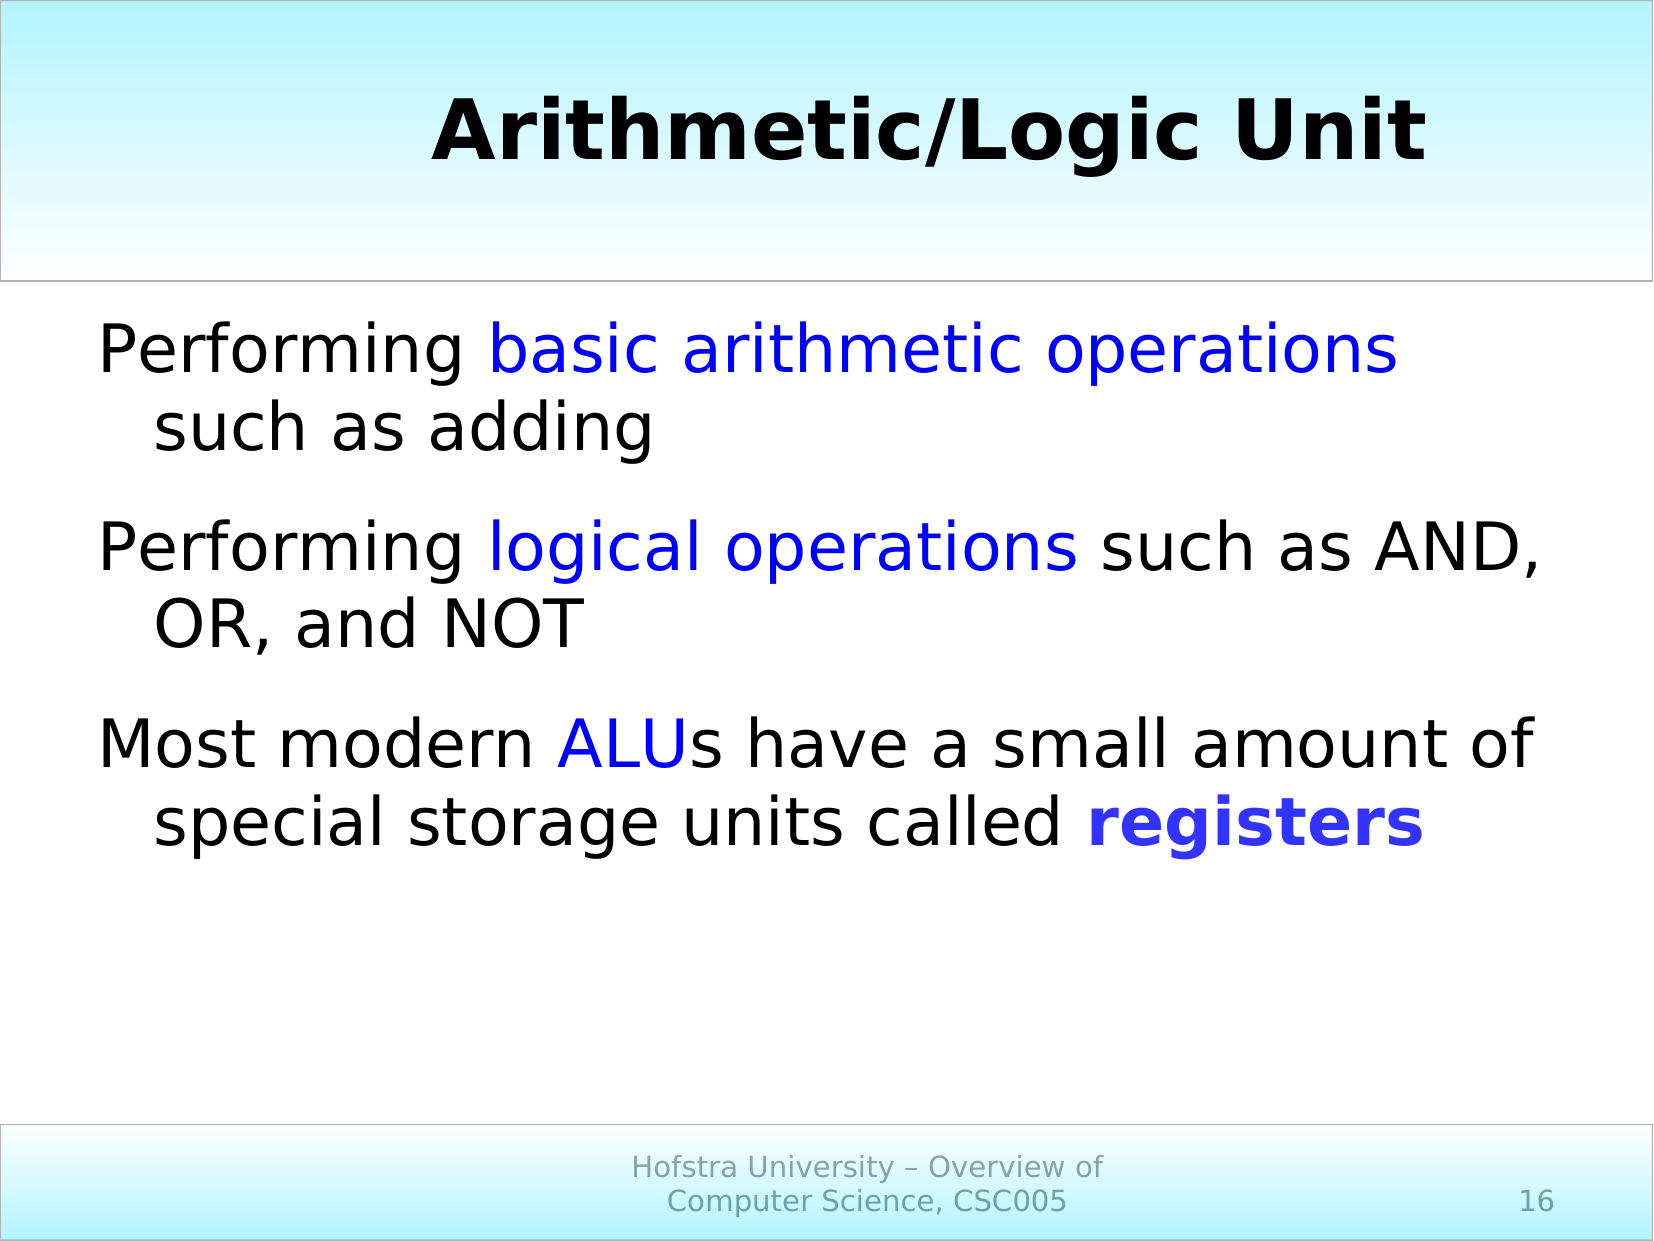

# Arithmetic/Logic Unit
Performing basic arithmetic operations such as adding
Performing logical operations such as AND, OR, and NOT
Most modern ALUs have a small amount of special storage units called registers
16